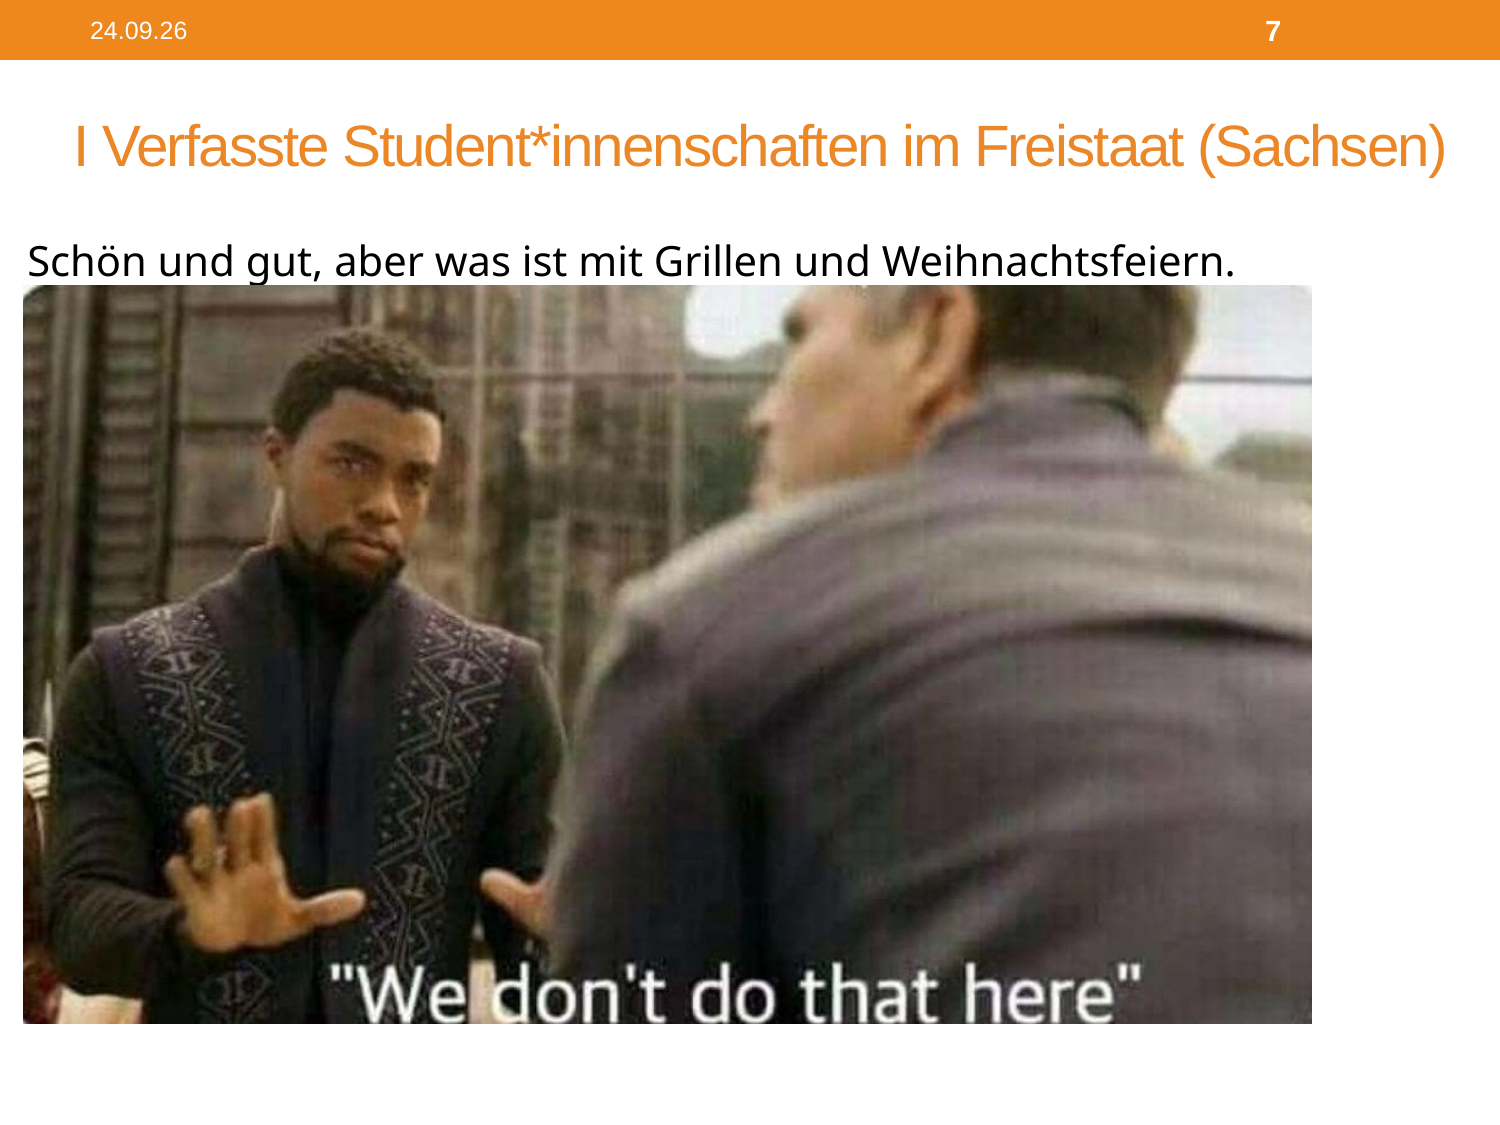

# I Verfasste Student*innenschaften im Freistaat (Sachsen)
Schön und gut, aber was ist mit Grillen und Weihnachtsfeiern.